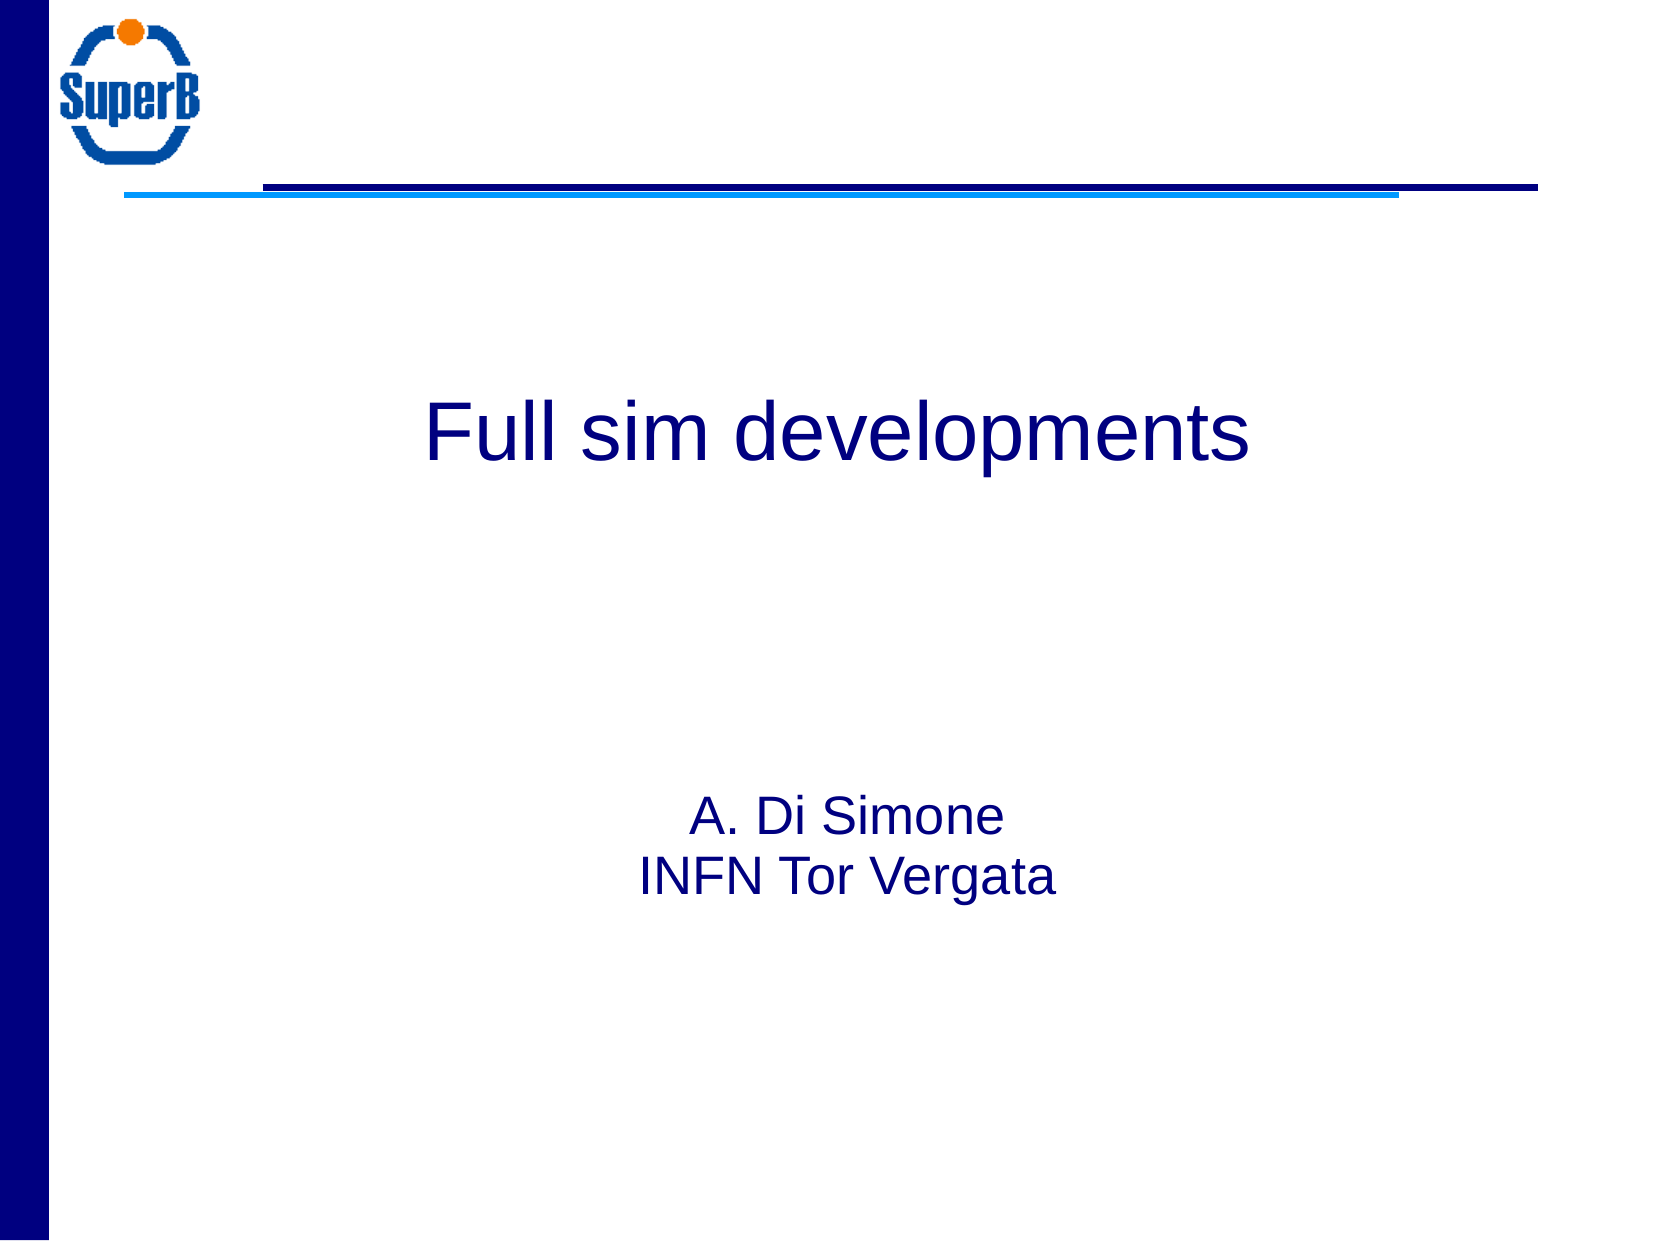

Full sim developments
A. Di Simone
INFN Tor Vergata